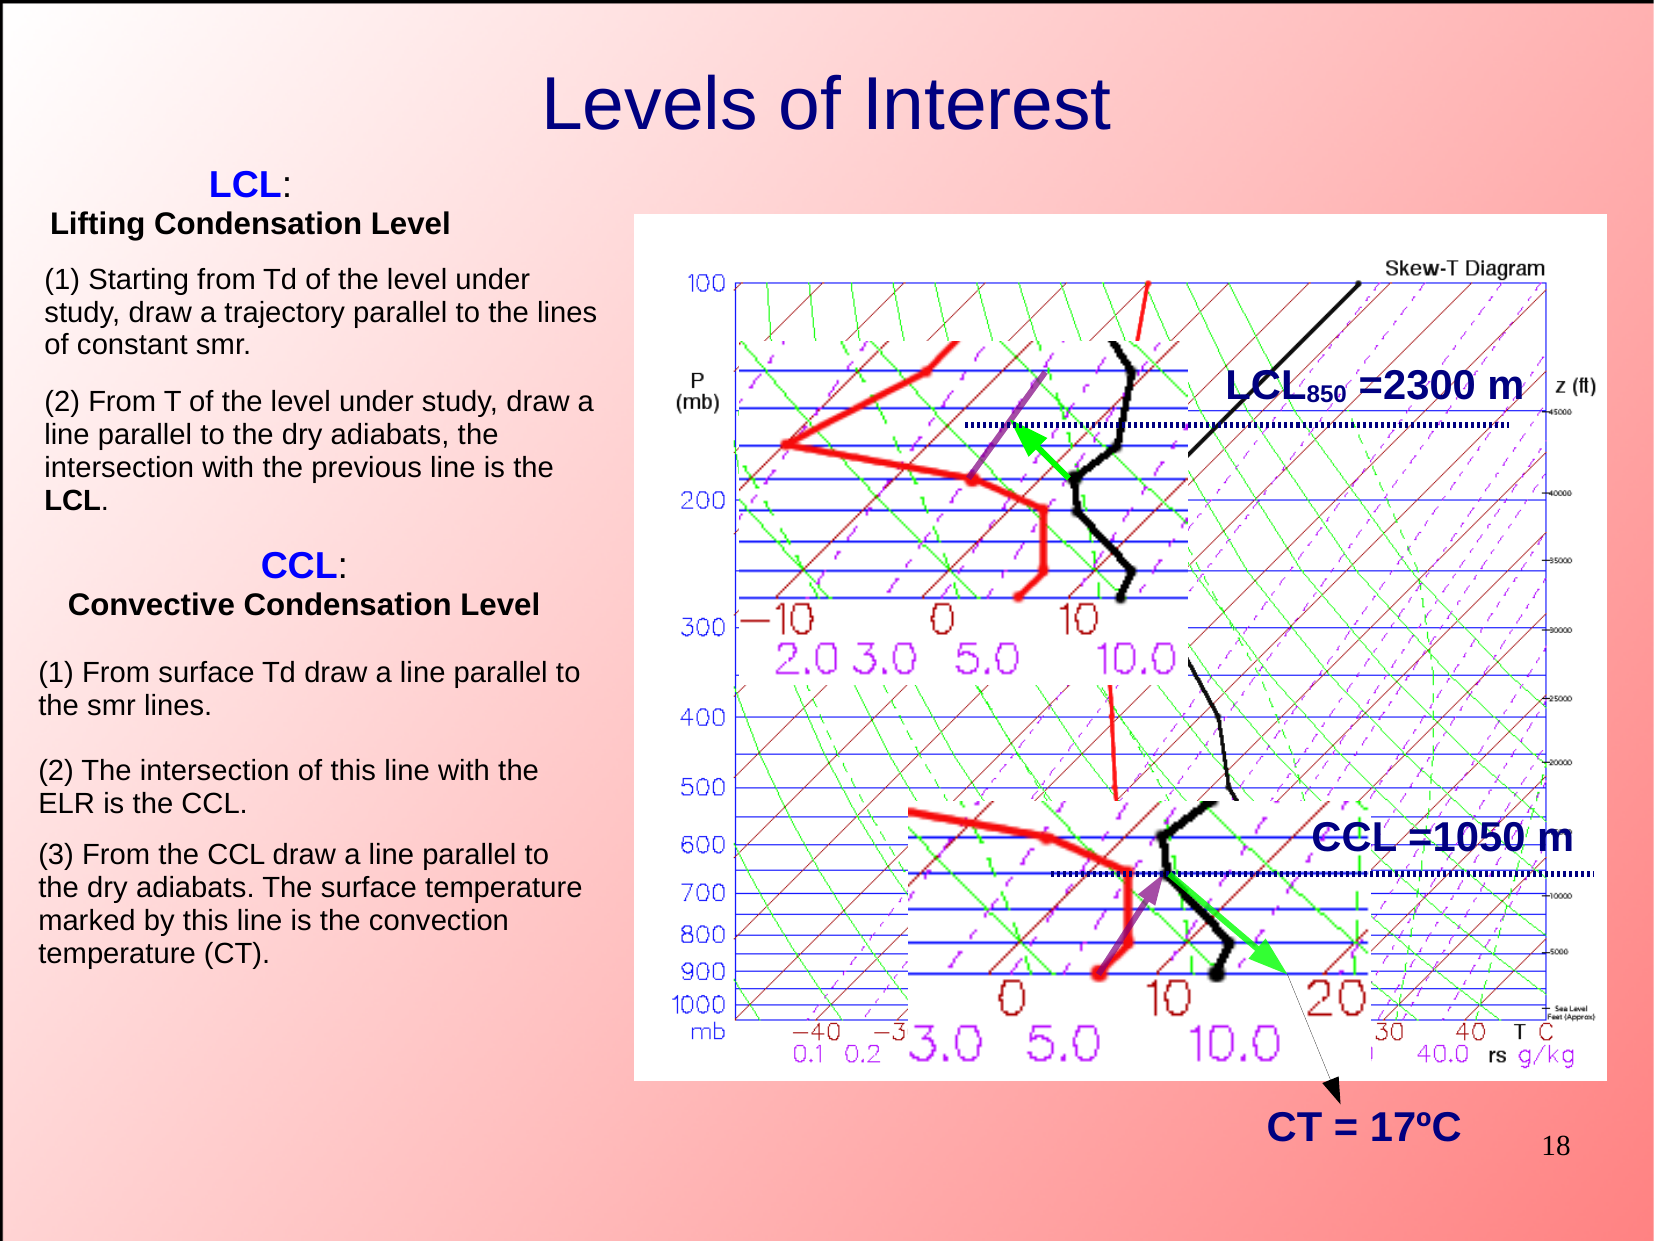

# Levels of Interest
LCL:
Lifting Condensation Level
(1) Starting from Td of the level under study, draw a trajectory parallel to the lines of constant smr.
LCL850 =2300 m
(2) From T of the level under study, draw a line parallel to the dry adiabats, the intersection with the previous line is the LCL.
CCL:
Convective Condensation Level
(1) From surface Td draw a line parallel to the smr lines.
(2) The intersection of this line with the ELR is the CCL.
CCL =1050 m
(3) From the CCL draw a line parallel to the dry adiabats. The surface temperature marked by this line is the convection temperature (CT).
CT = 17ºC
18